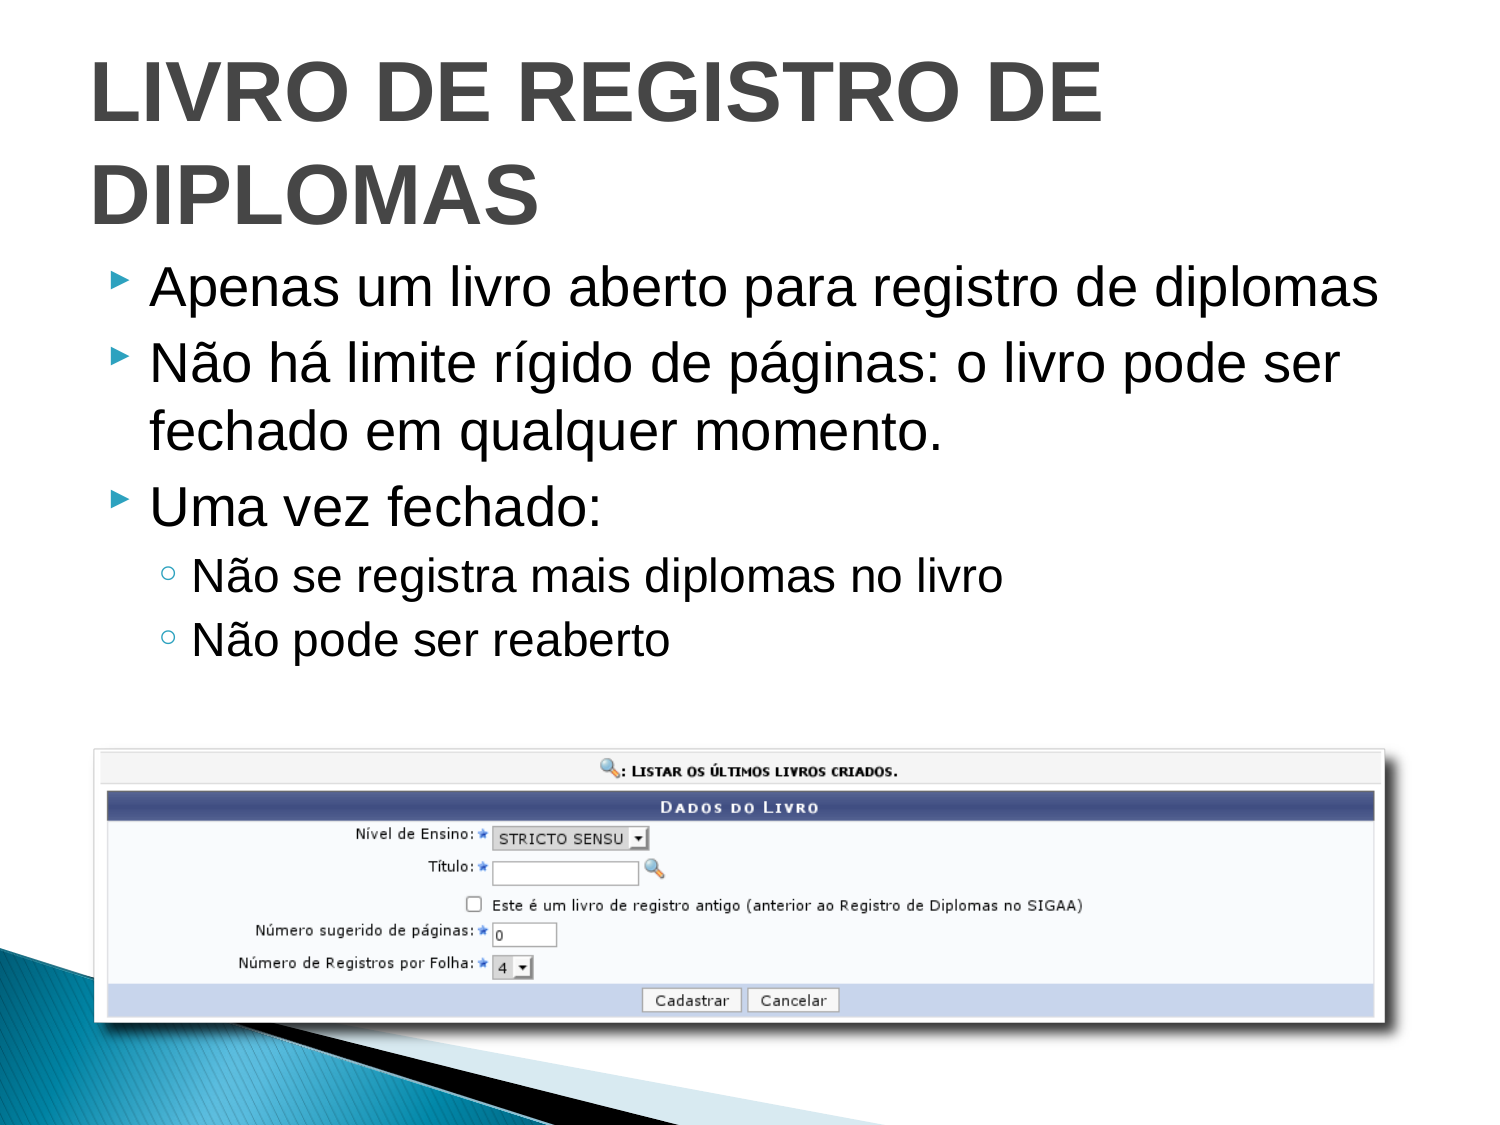

# LIVRO DE REGISTRO DE DIPLOMAS
Apenas um livro aberto para registro de diplomas
Não há limite rígido de páginas: o livro pode ser fechado em qualquer momento.
Uma vez fechado:
Não se registra mais diplomas no livro
Não pode ser reaberto